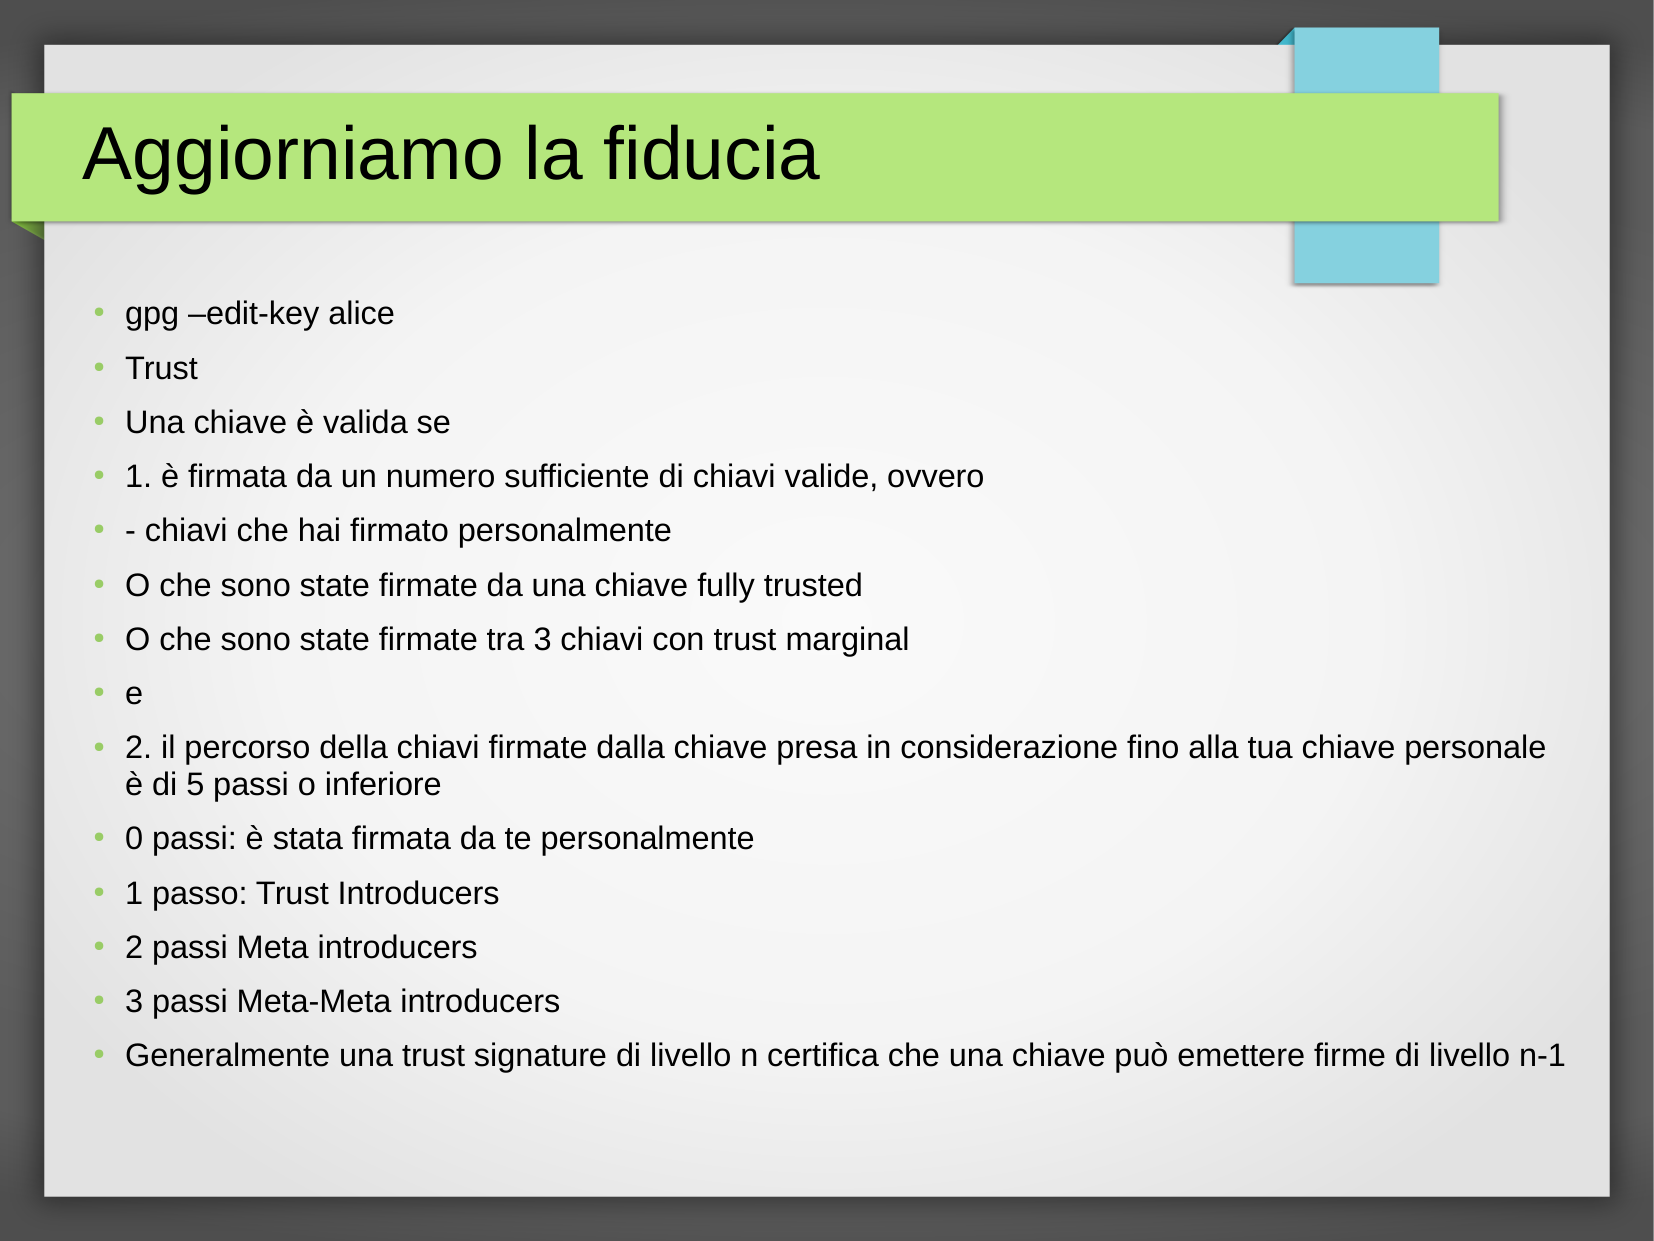

# Aggiorniamo la fiducia
gpg –edit-key alice
Trust
Una chiave è valida se
1. è firmata da un numero sufficiente di chiavi valide, ovvero
- chiavi che hai firmato personalmente
O che sono state firmate da una chiave fully trusted
O che sono state firmate tra 3 chiavi con trust marginal
e
2. il percorso della chiavi firmate dalla chiave presa in considerazione fino alla tua chiave personale è di 5 passi o inferiore
0 passi: è stata firmata da te personalmente
1 passo: Trust Introducers
2 passi Meta introducers
3 passi Meta-Meta introducers
Generalmente una trust signature di livello n certifica che una chiave può emettere firme di livello n-1